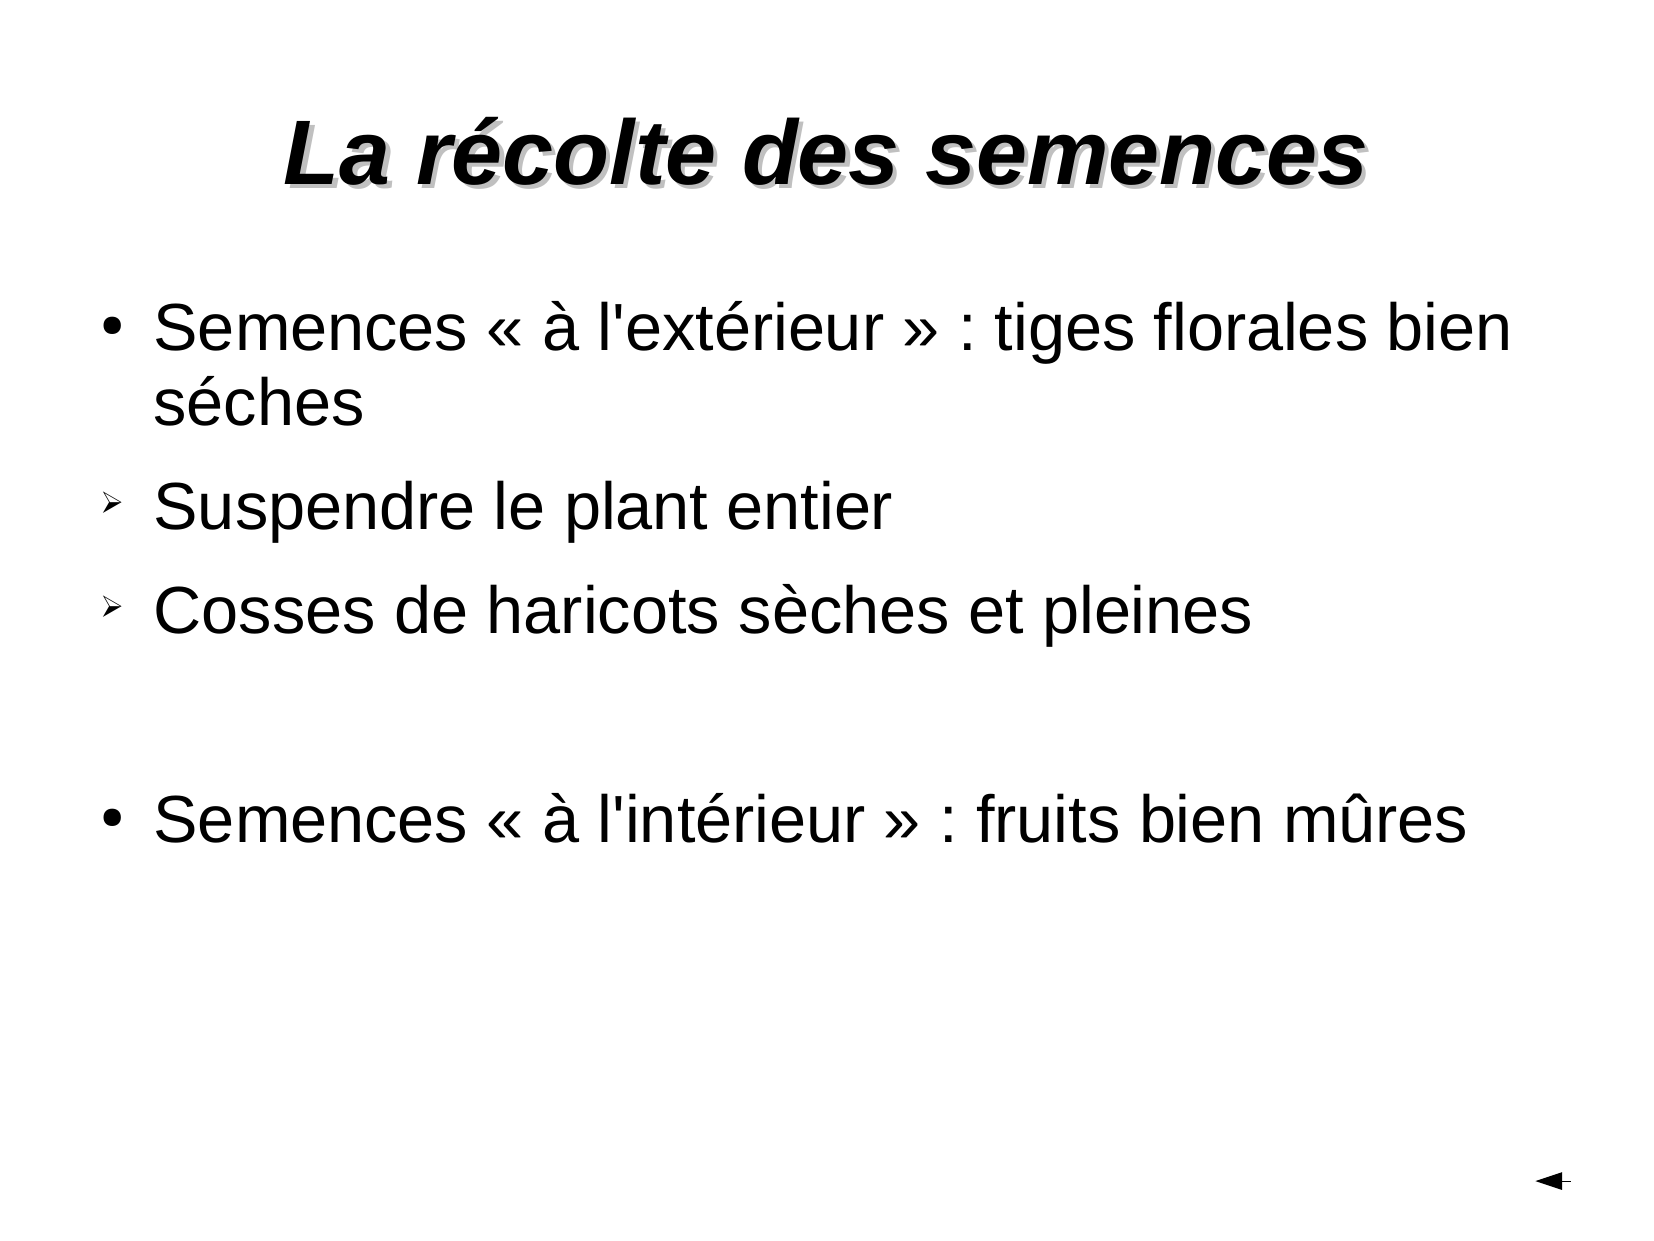

# La récolte des semences
Semences « à l'extérieur » : tiges florales bien séches
Suspendre le plant entier
Cosses de haricots sèches et pleines
Semences « à l'intérieur » : fruits bien mûres